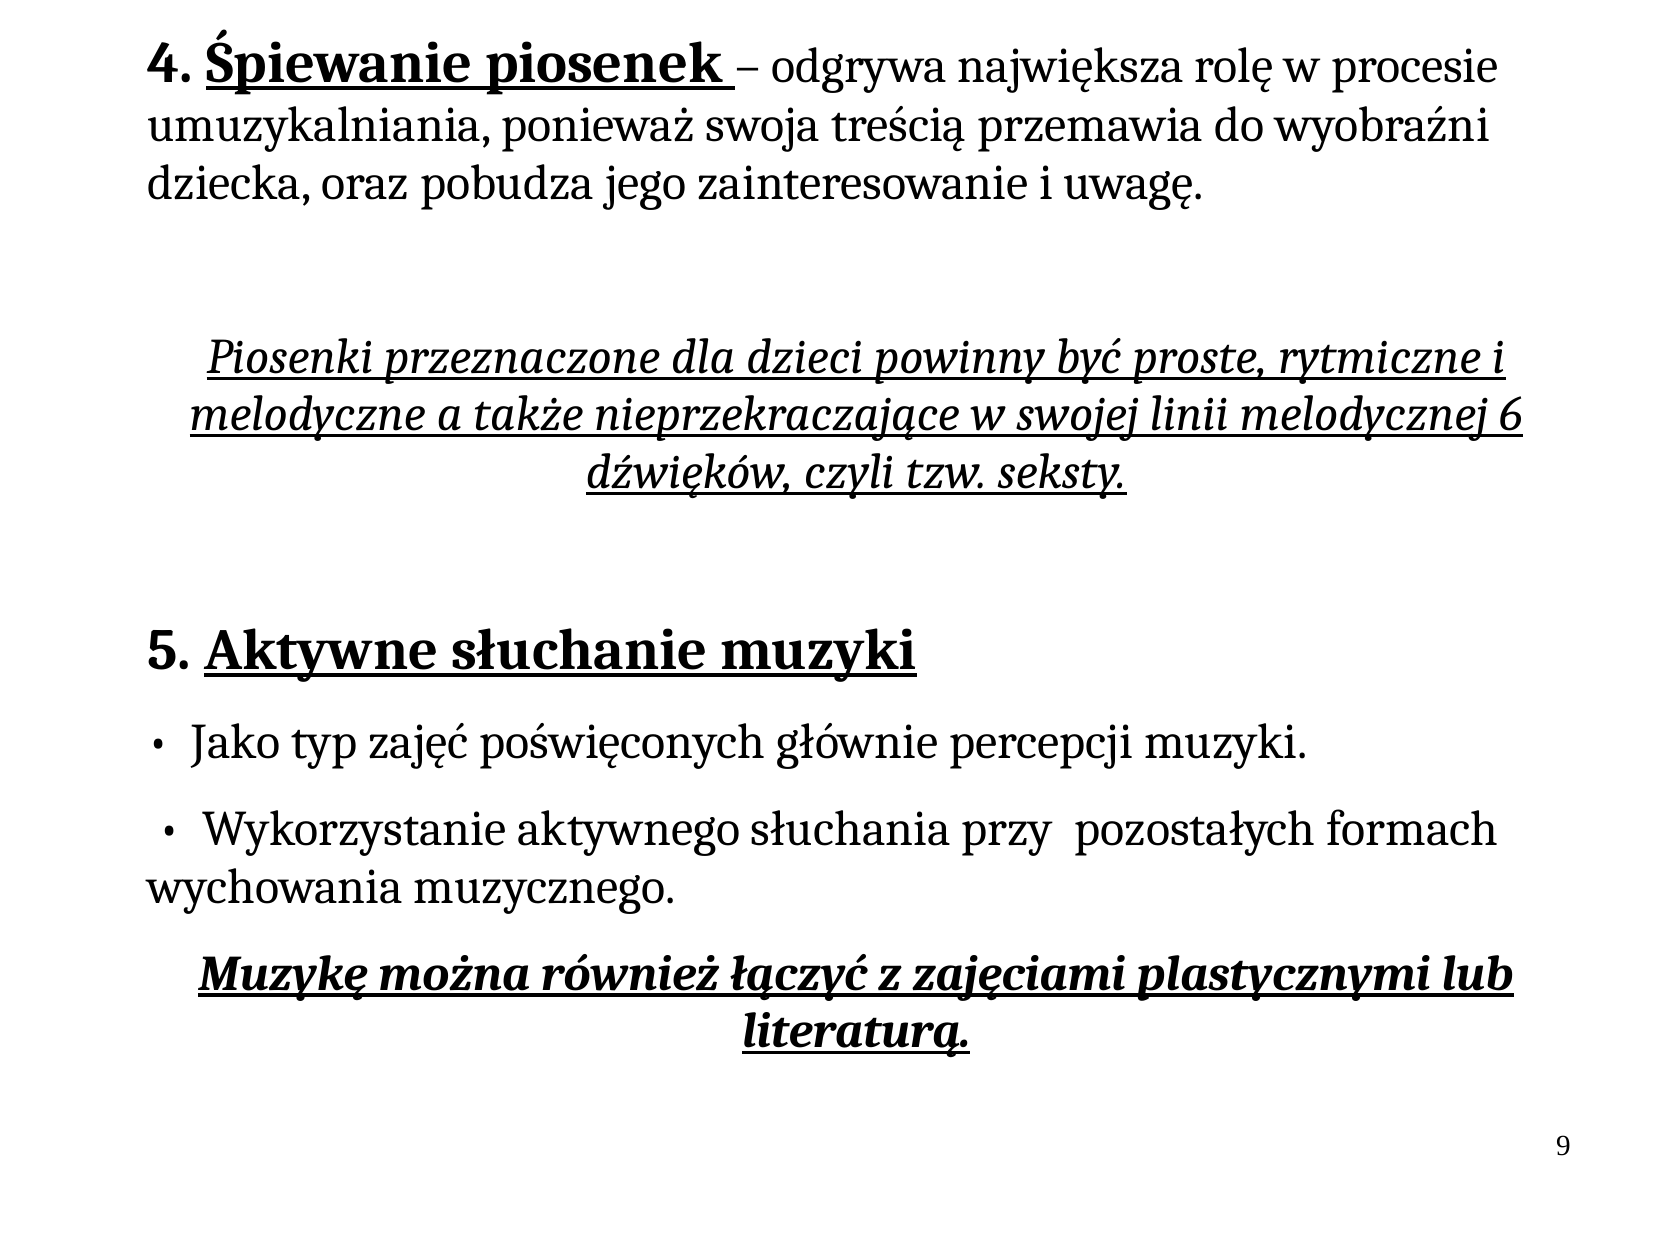

# 4. Śpiewanie piosenek – odgrywa największa rolę w procesie umuzykalniania, ponieważ swoja treścią przemawia do wyobraźni dziecka, oraz pobudza jego zainteresowanie i uwagę.
Piosenki przeznaczone dla dzieci powinny być proste, rytmiczne i melodyczne a także nieprzekraczające w swojej linii melodycznej 6 dźwięków, czyli tzw. seksty.
5. Aktywne słuchanie muzyki
• Jako typ zajęć poświęconych głównie percepcji muzyki.
 • Wykorzystanie aktywnego słuchania przy pozostałych formach wychowania muzycznego.
Muzykę można również łączyć z zajęciami plastycznymi lub literaturą.
9